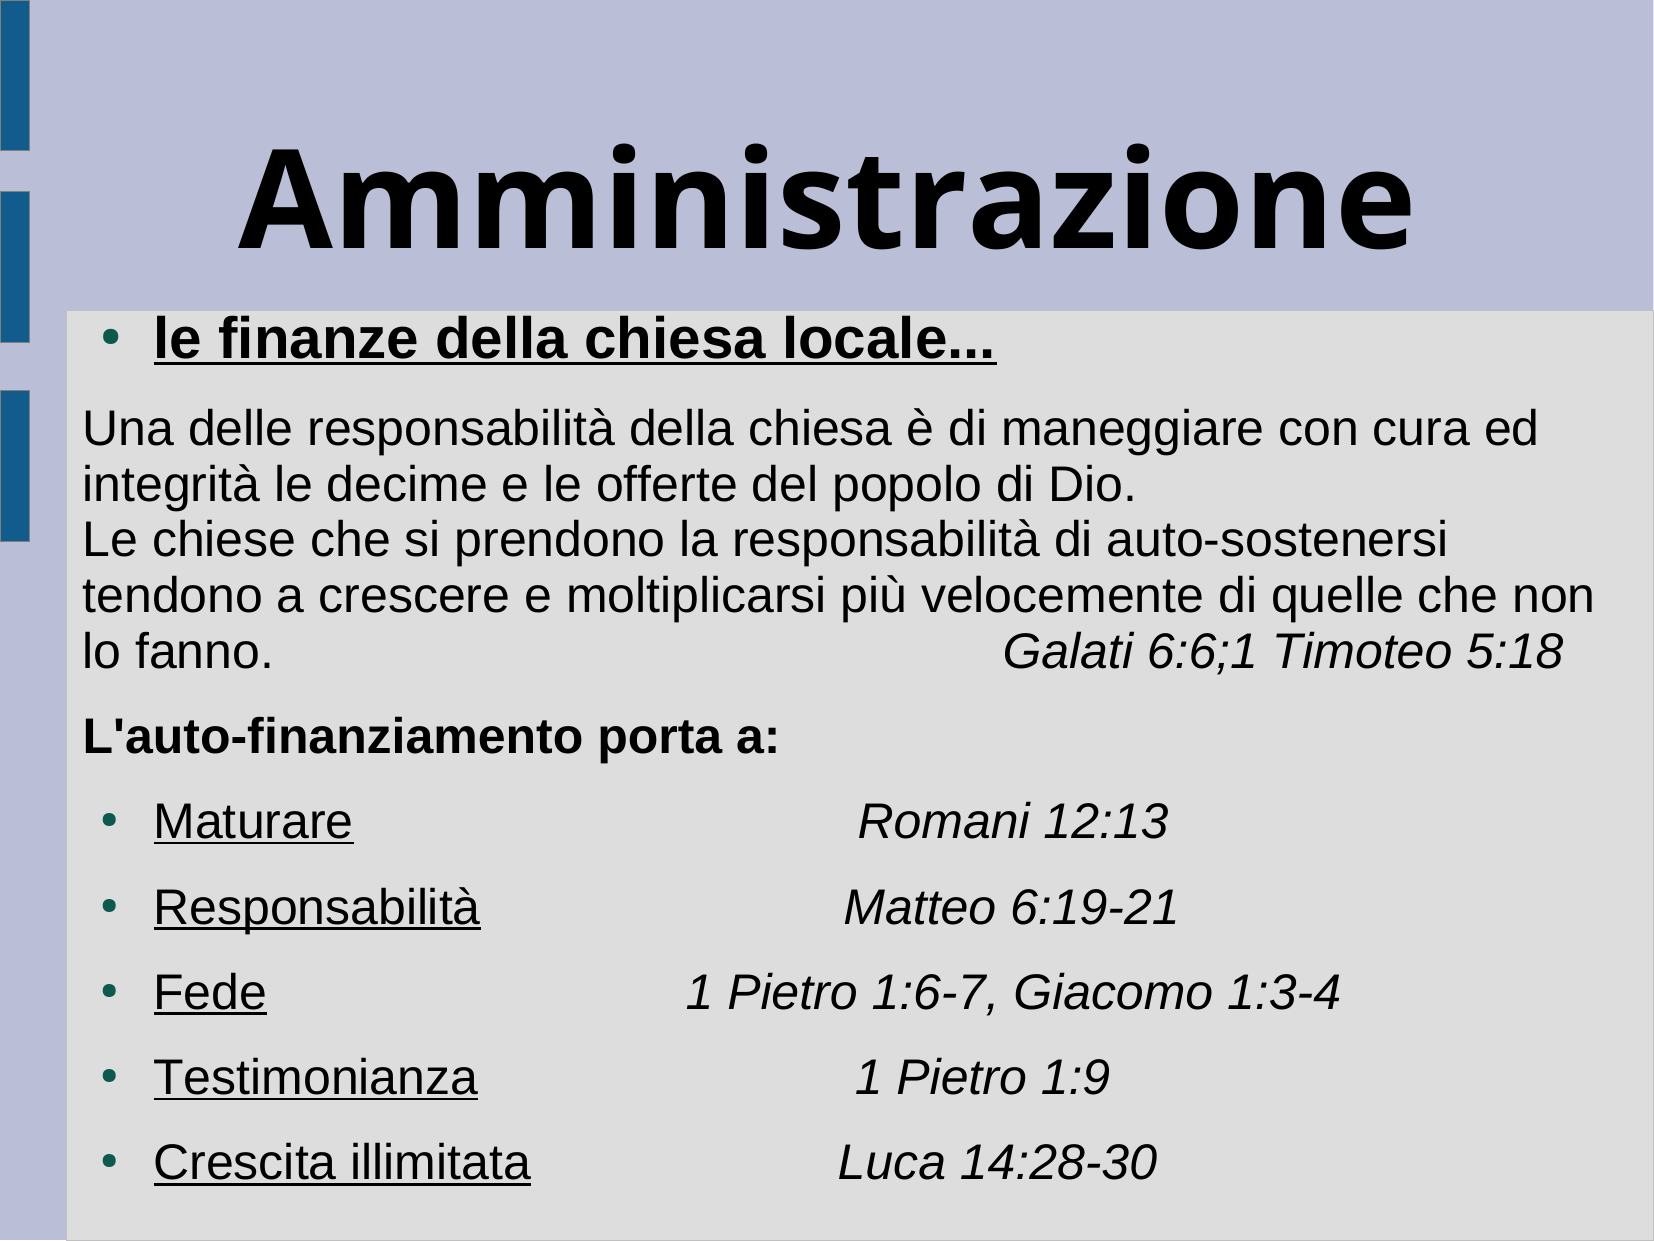

# Amministrazione
le finanze della chiesa locale...
Una delle responsabilità della chiesa è di maneggiare con cura ed integrità le decime e le offerte del popolo di Dio. Le chiese che si prendono la responsabilità di auto-sostenersi tendono a crescere e moltiplicarsi più velocemente di quelle che non lo fanno. Galati 6:6;1 Timoteo 5:18
L'auto-finanziamento porta a:
Maturare Romani 12:13
Responsabilità Matteo 6:19-21
Fede 1 Pietro 1:6-7, Giacomo 1:3-4
Testimonianza 1 Pietro 1:9
Crescita illimitata Luca 14:28-30